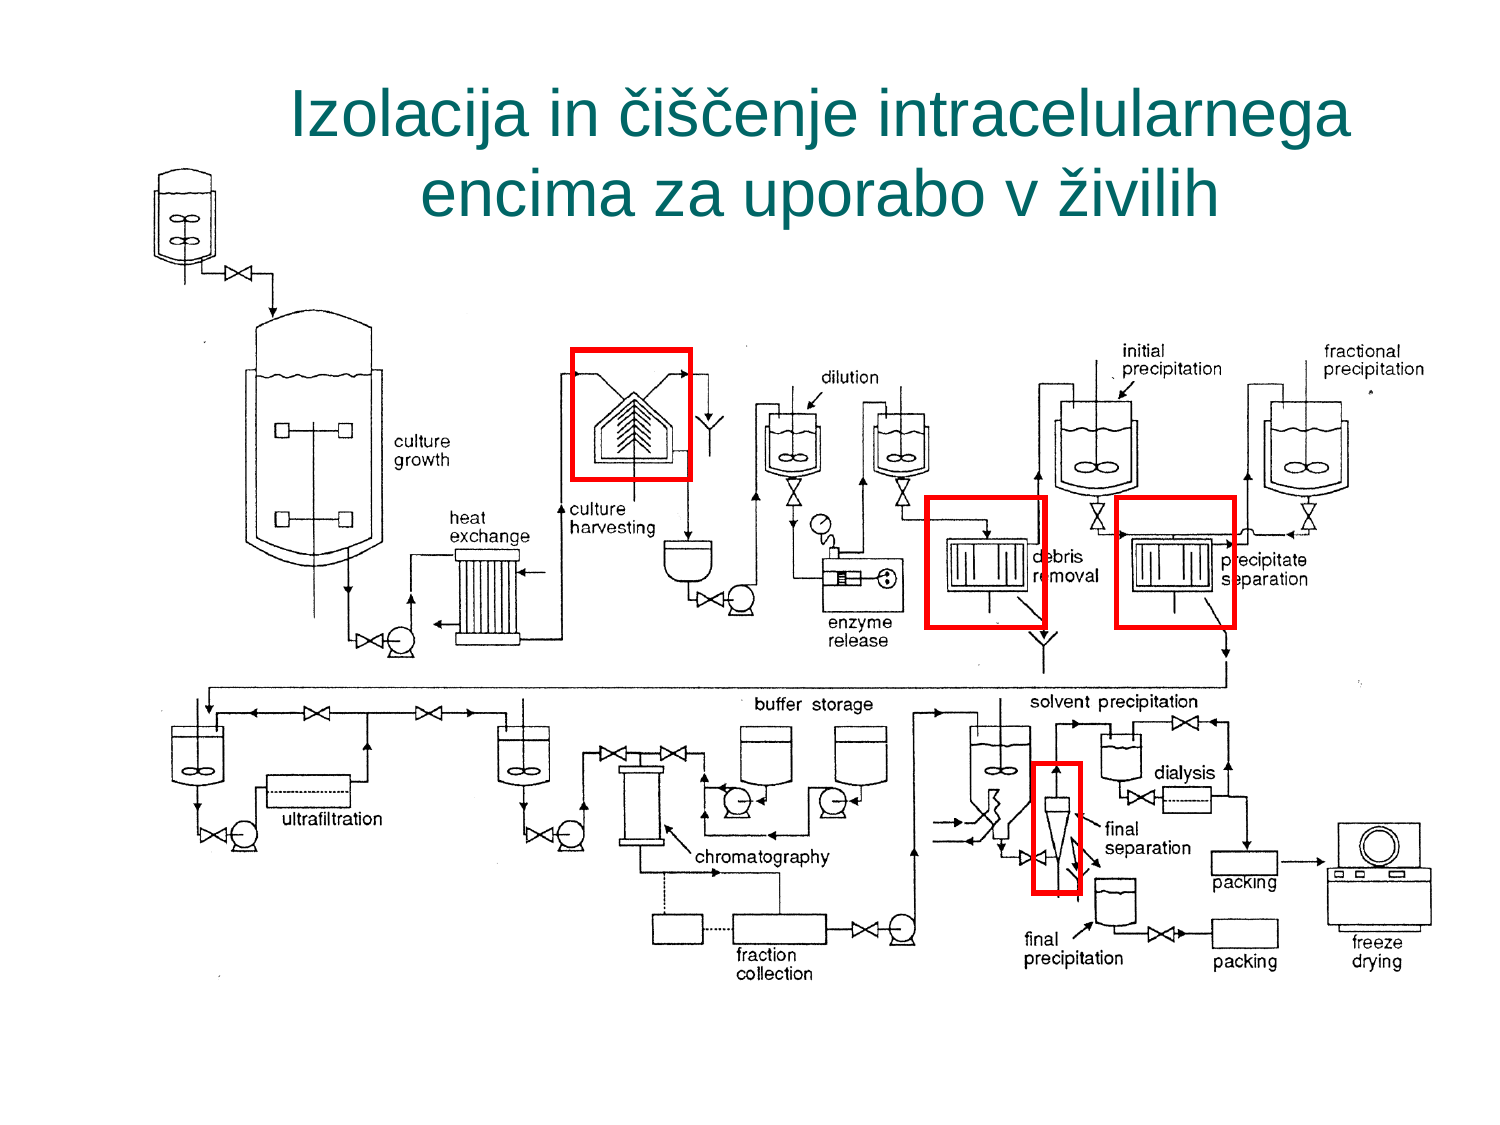

Izolacija in čiščenje intracelularnega encima za uporabo v živilih
#